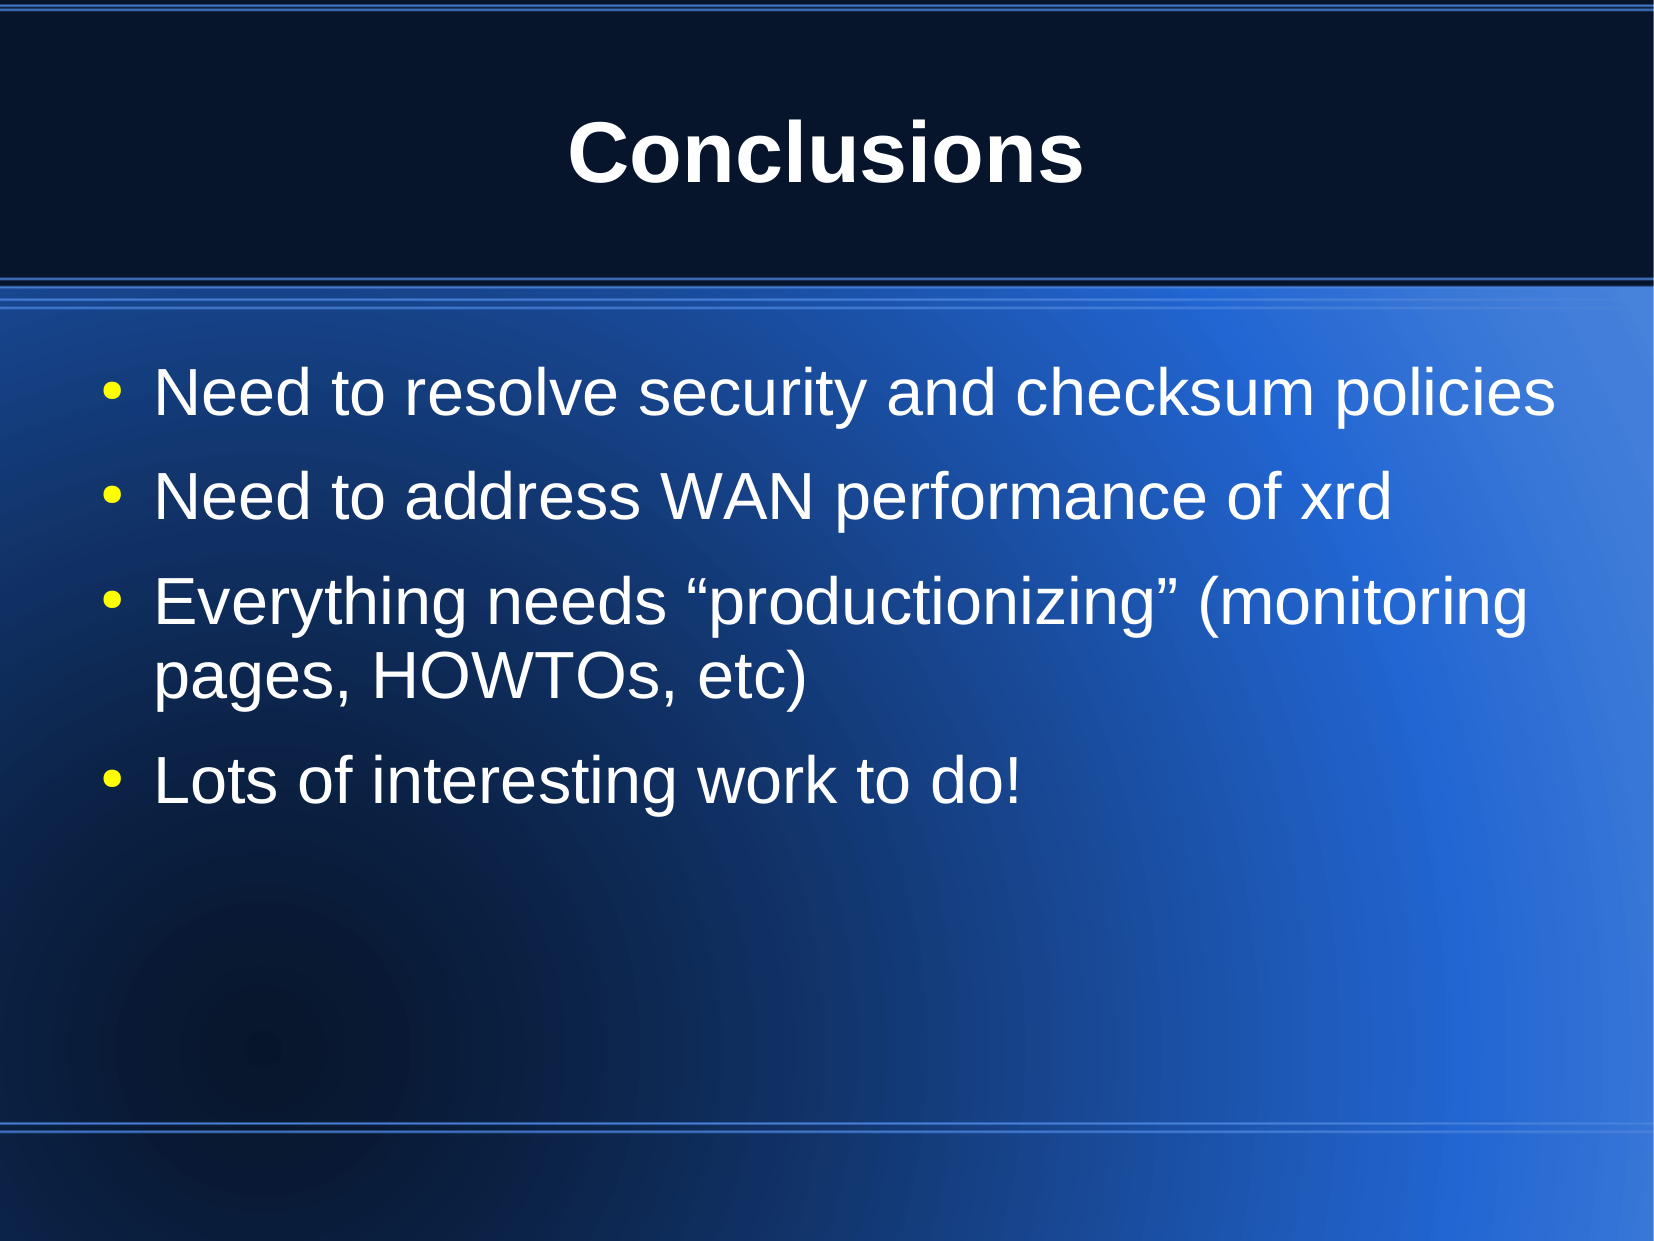

# Conclusions
Need to resolve security and checksum policies
Need to address WAN performance of xrd
Everything needs “productionizing” (monitoring pages, HOWTOs, etc)
Lots of interesting work to do!